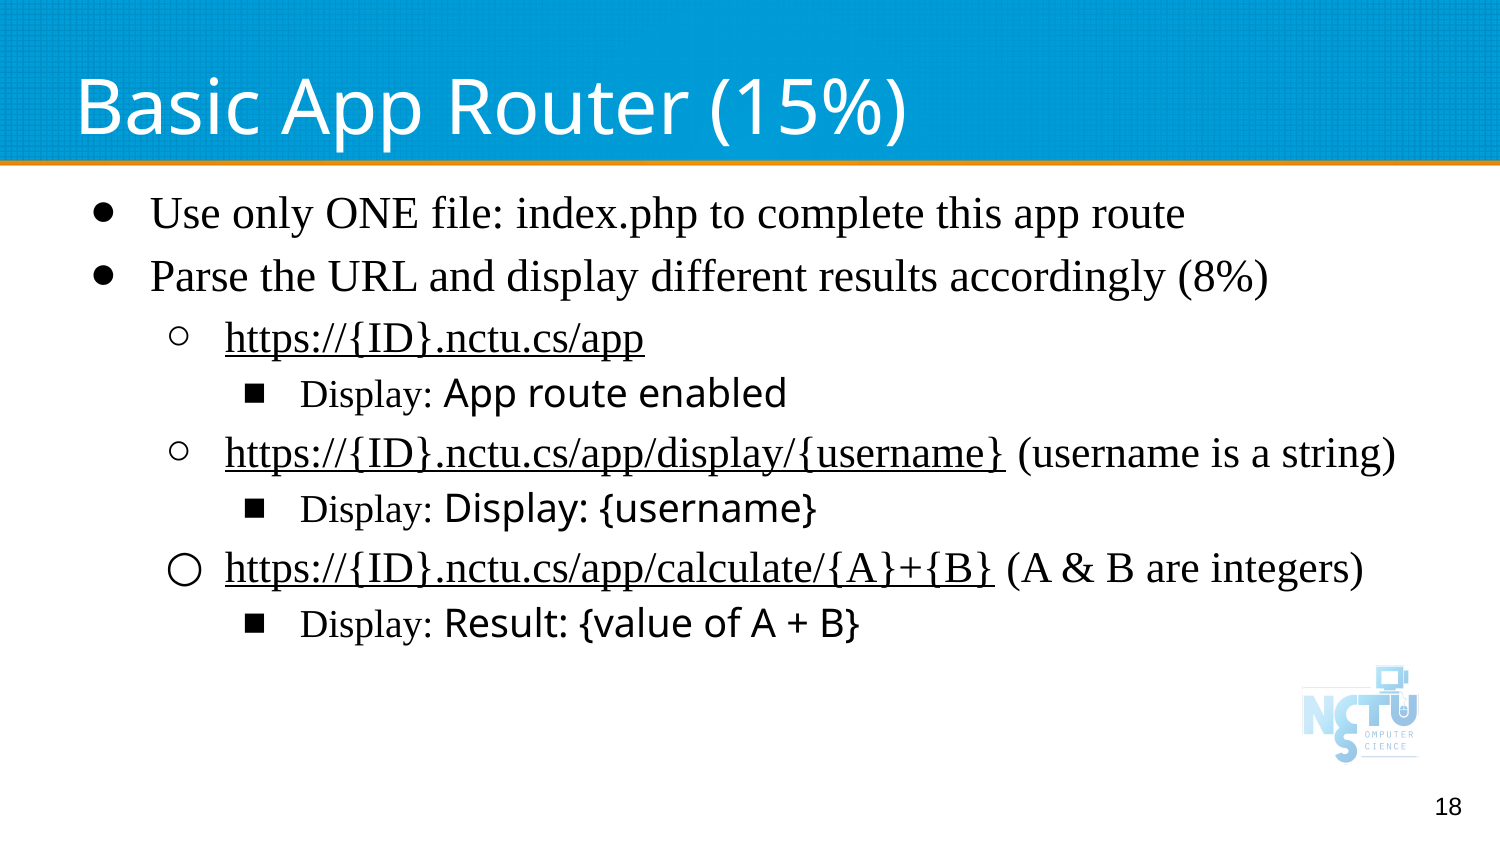

# Basic App Router (15%)
Use only ONE file: index.php to complete this app route
Parse the URL and display different results accordingly (8%)
https://{ID}.nctu.cs/app
Display: App route enabled
https://{ID}.nctu.cs/app/display/{username} (username is a string)
Display: Display: {username}
https://{ID}.nctu.cs/app/calculate/{A}+{B} (A & B are integers)
Display: Result: {value of A + B}